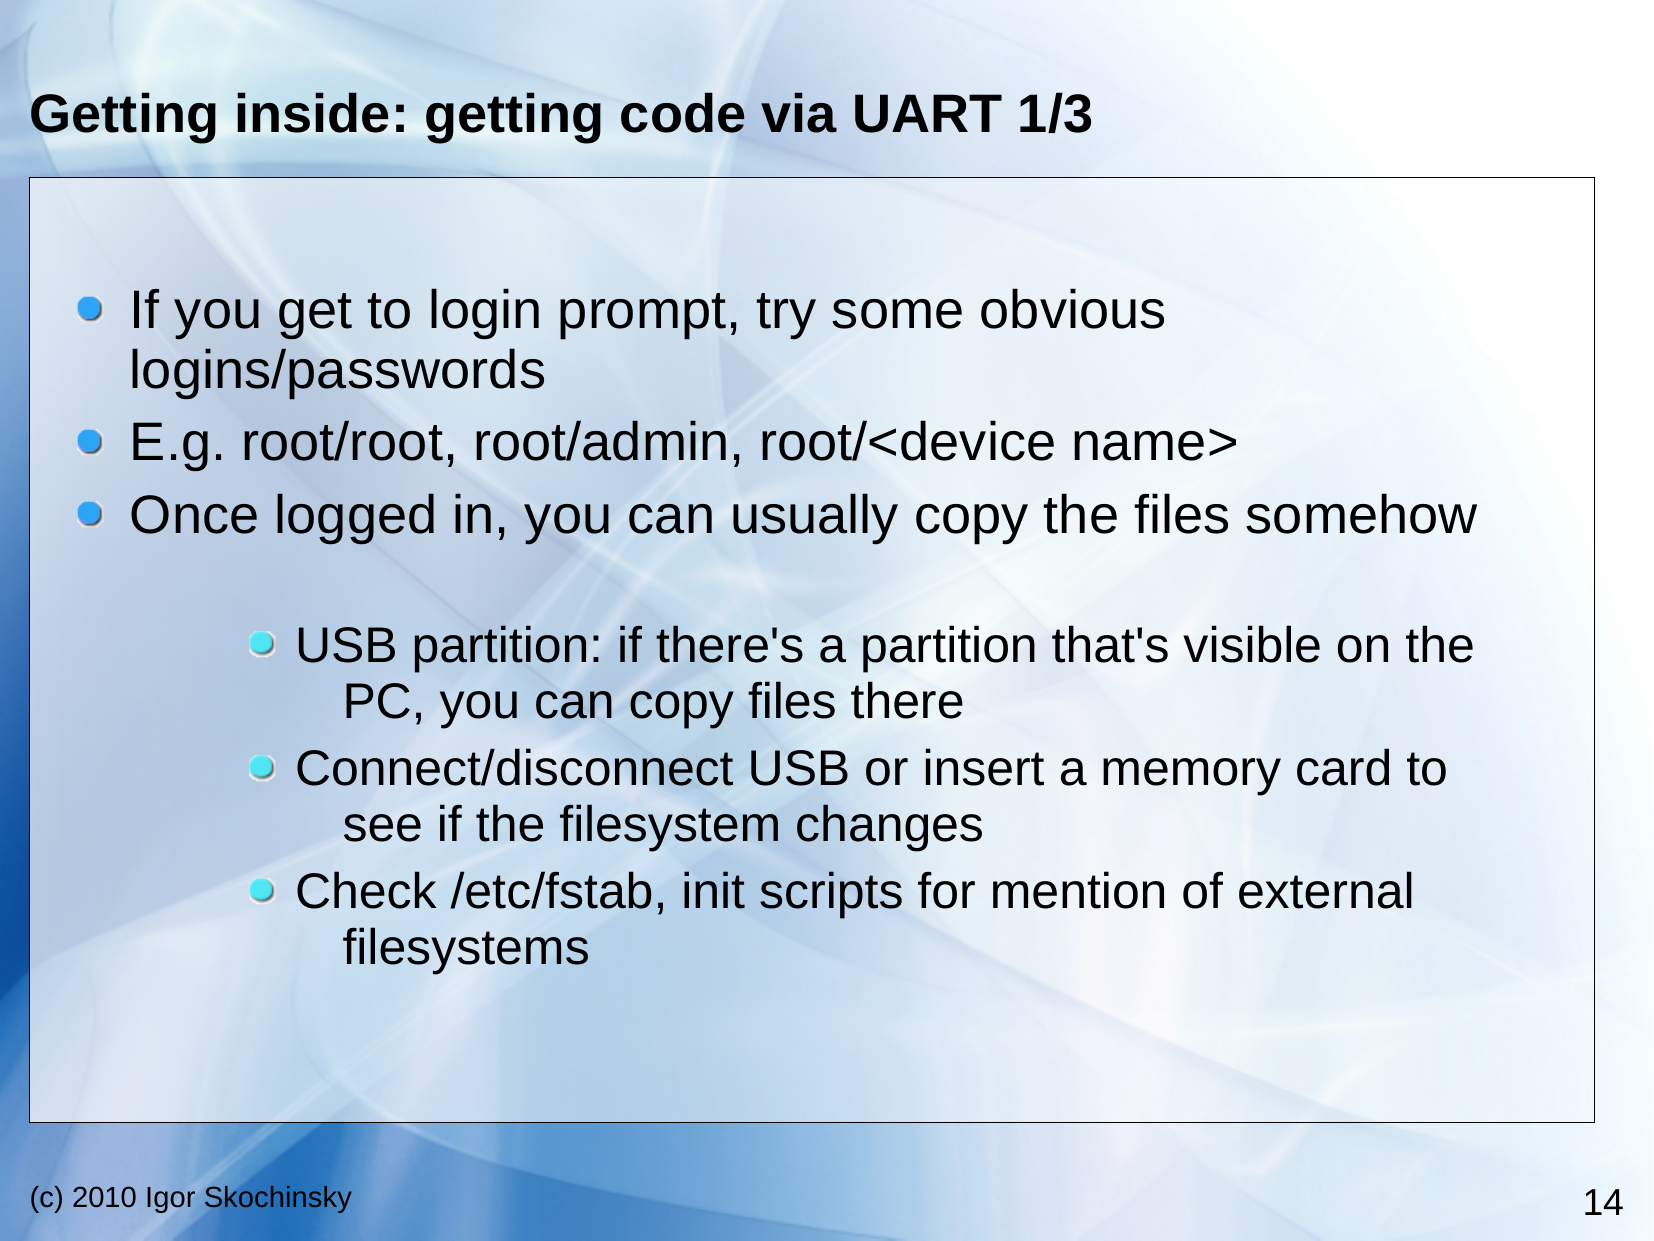

# Getting inside: getting code via UART 1/3
If you get to login prompt, try some obvious logins/passwords
E.g. root/root, root/admin, root/<device name>
Once logged in, you can usually copy the files somehow
USB partition: if there's a partition that's visible on the PC, you can copy files there
Connect/disconnect USB or insert a memory card to see if the filesystem changes
Check /etc/fstab, init scripts for mention of external filesystems
(c) 2010 Igor Skochinsky
14